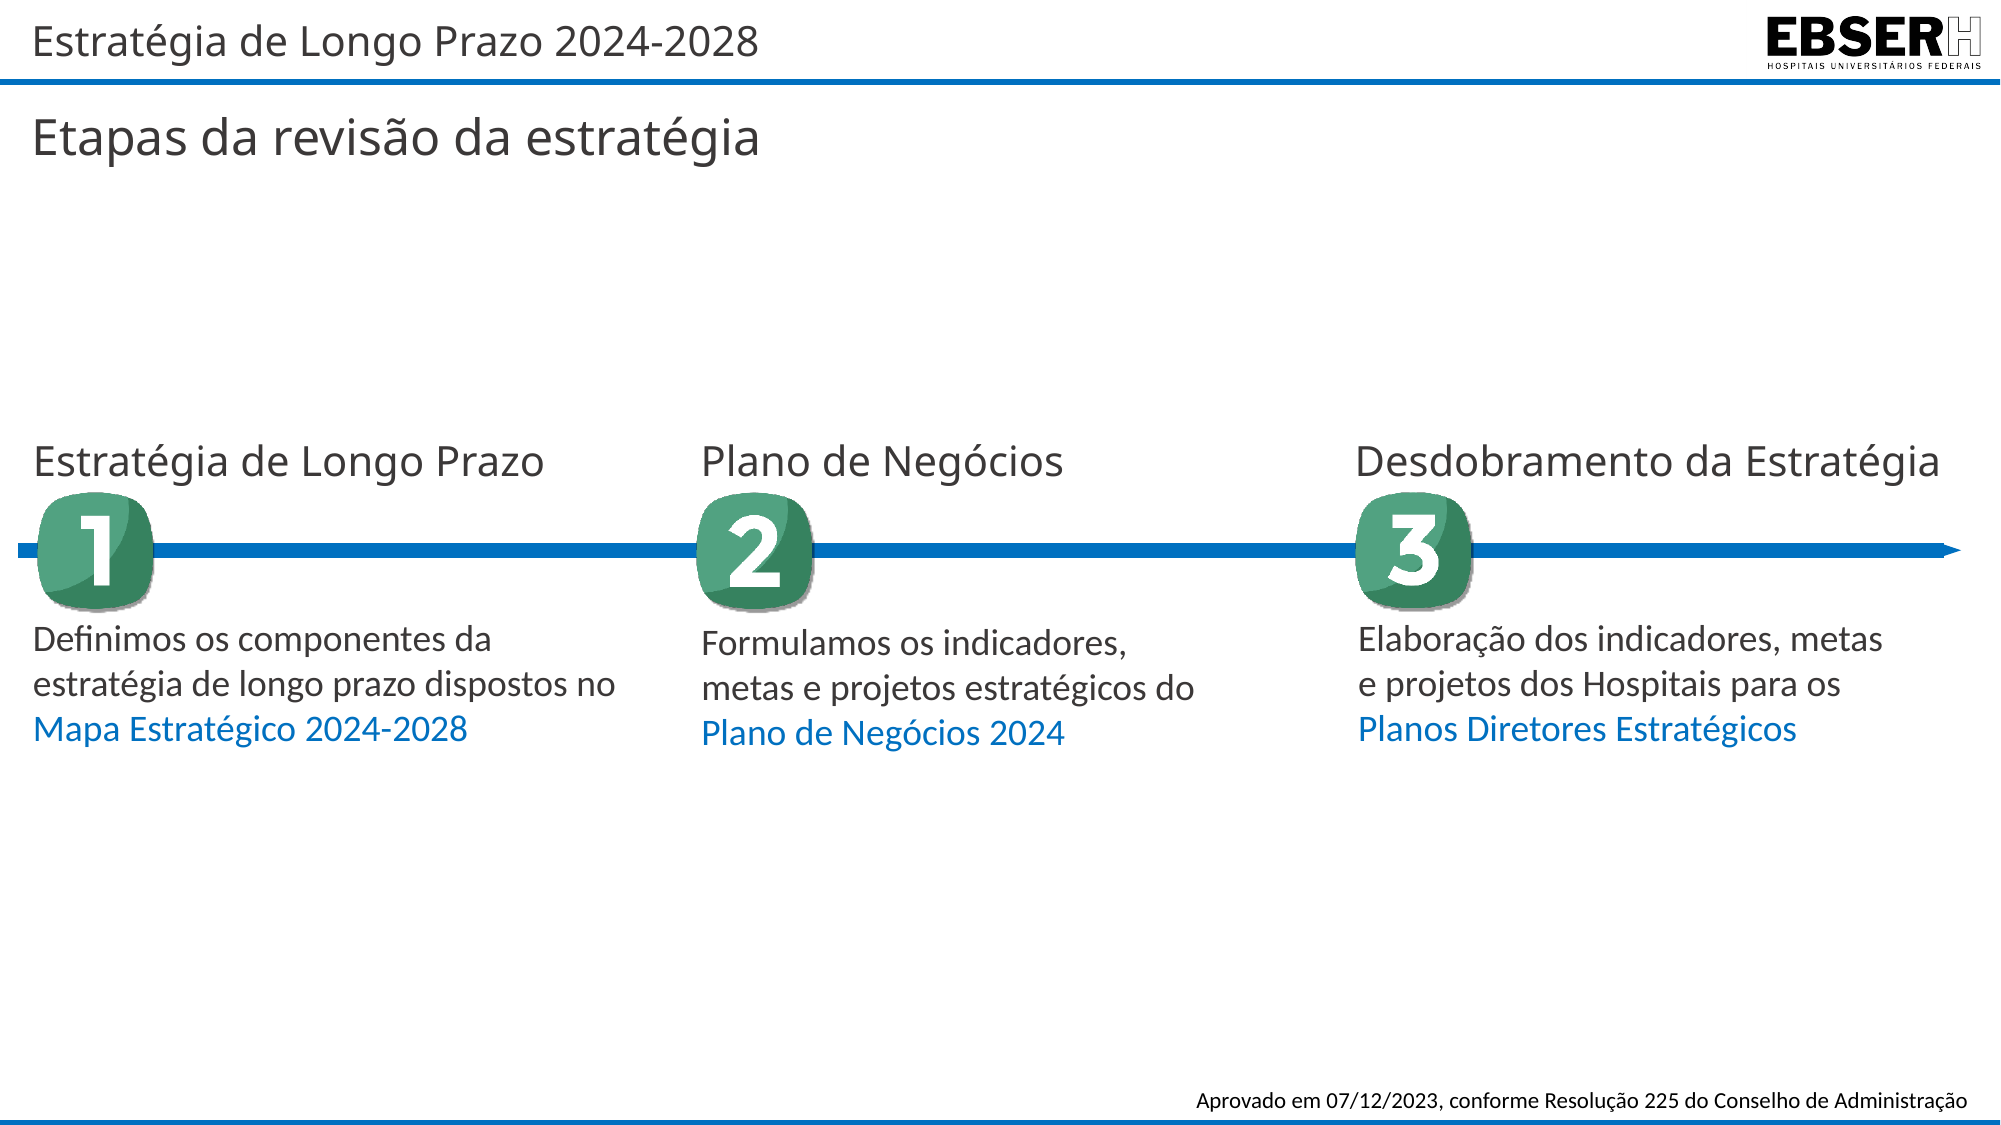

# Etapas da revisão da estratégia
Estratégia de Longo Prazo
Plano de Negócios
Desdobramento da Estratégia
Definimos os componentes da estratégia de longo prazo dispostos no Mapa Estratégico 2024-2028
Elaboração dos indicadores, metas e projetos dos Hospitais para os Planos Diretores Estratégicos
Formulamos os indicadores, metas e projetos estratégicos do
Plano de Negócios 2024